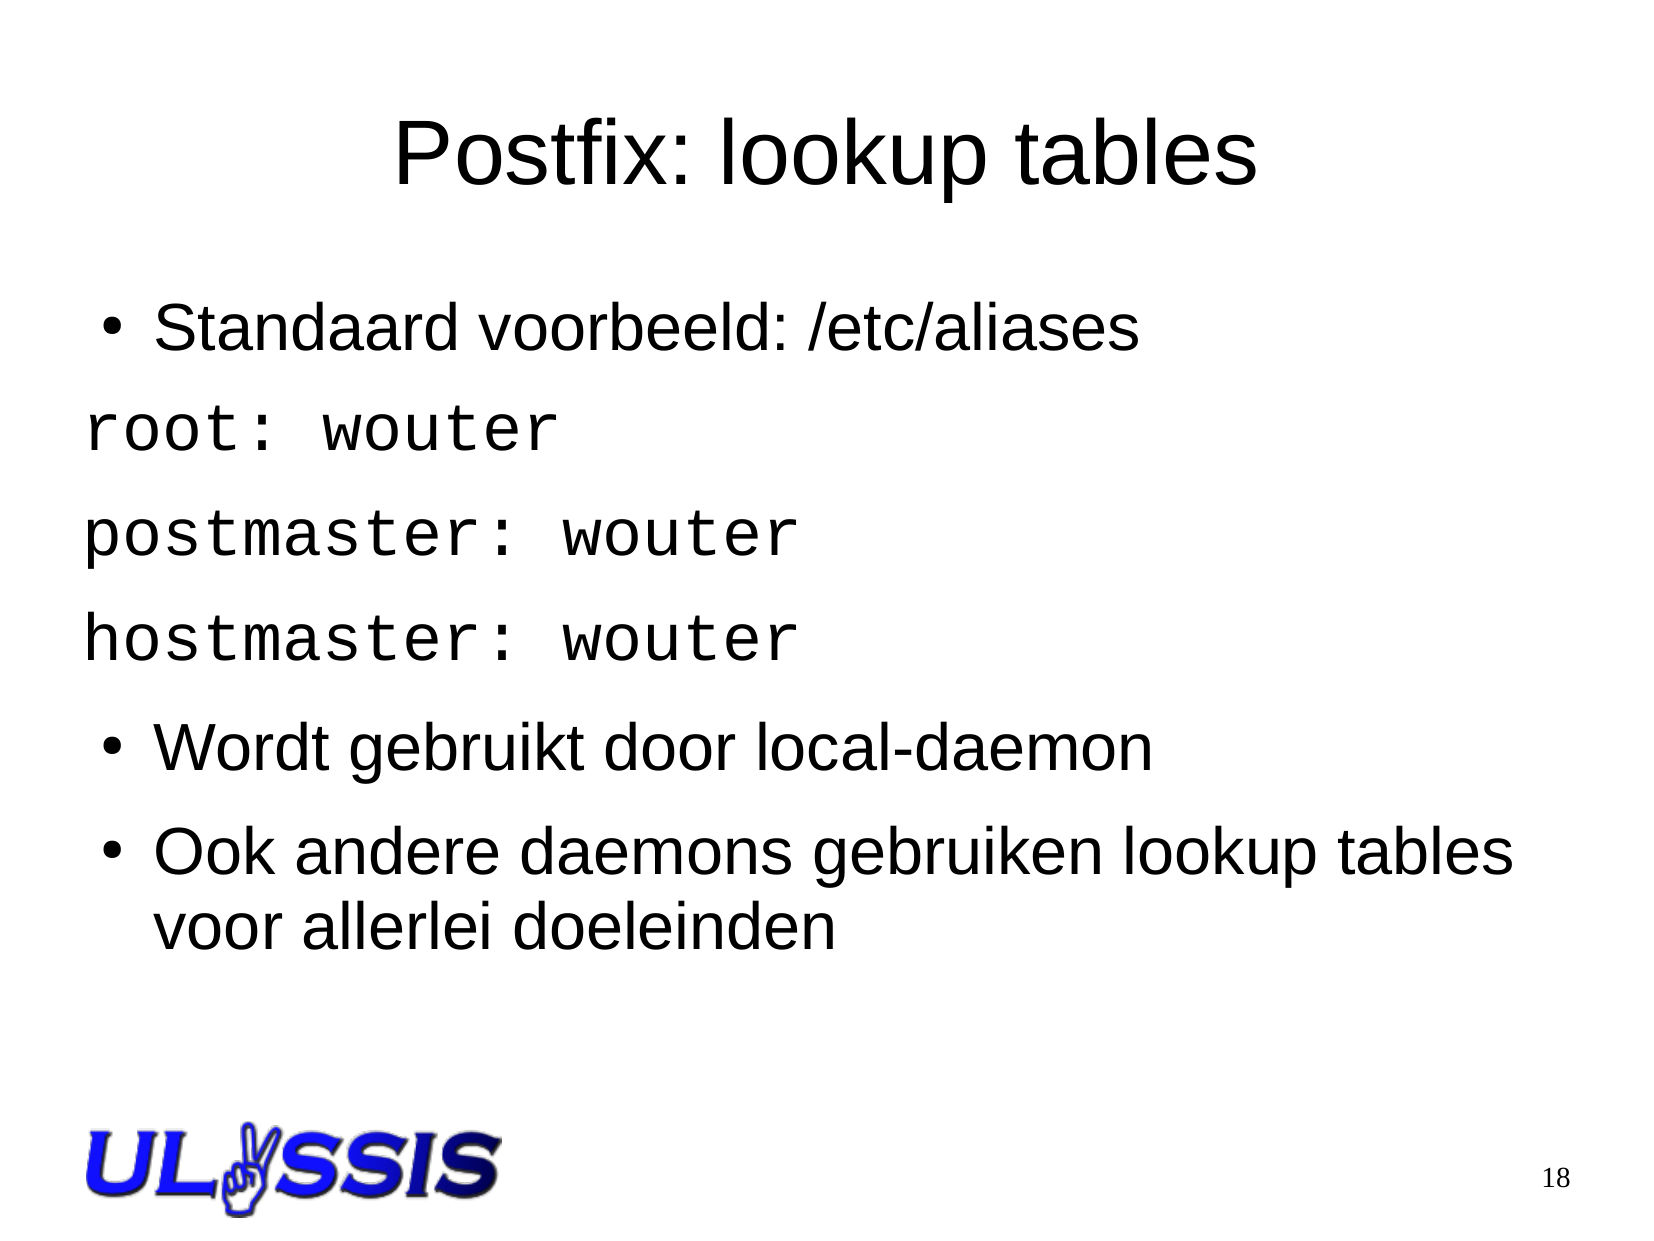

# Postfix: lookup tables
Standaard voorbeeld: /etc/aliases
root: wouter
postmaster: wouter
hostmaster: wouter
Wordt gebruikt door local-daemon
Ook andere daemons gebruiken lookup tables voor allerlei doeleinden
18